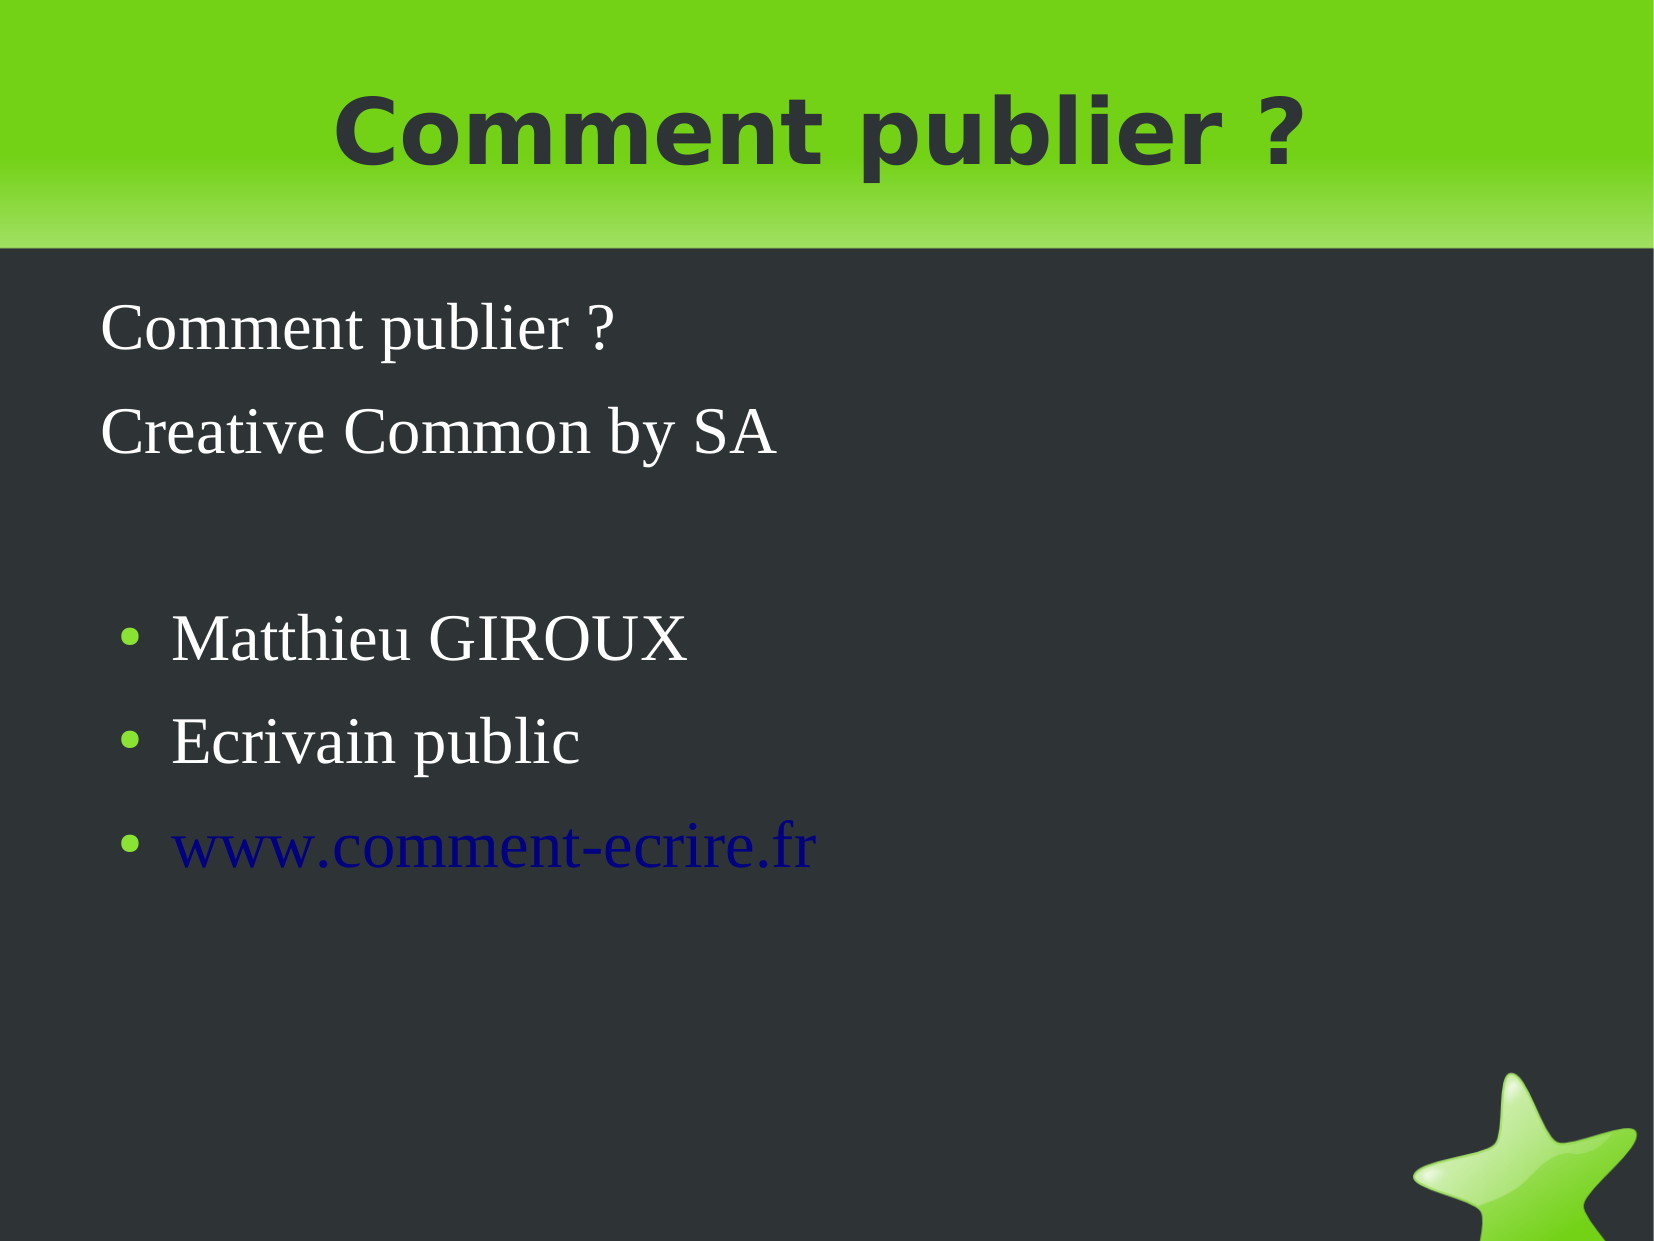

# Comment publier ?
Comment publier ?
Creative Common by SA
Matthieu GIROUX
Ecrivain public
www.comment-ecrire.fr